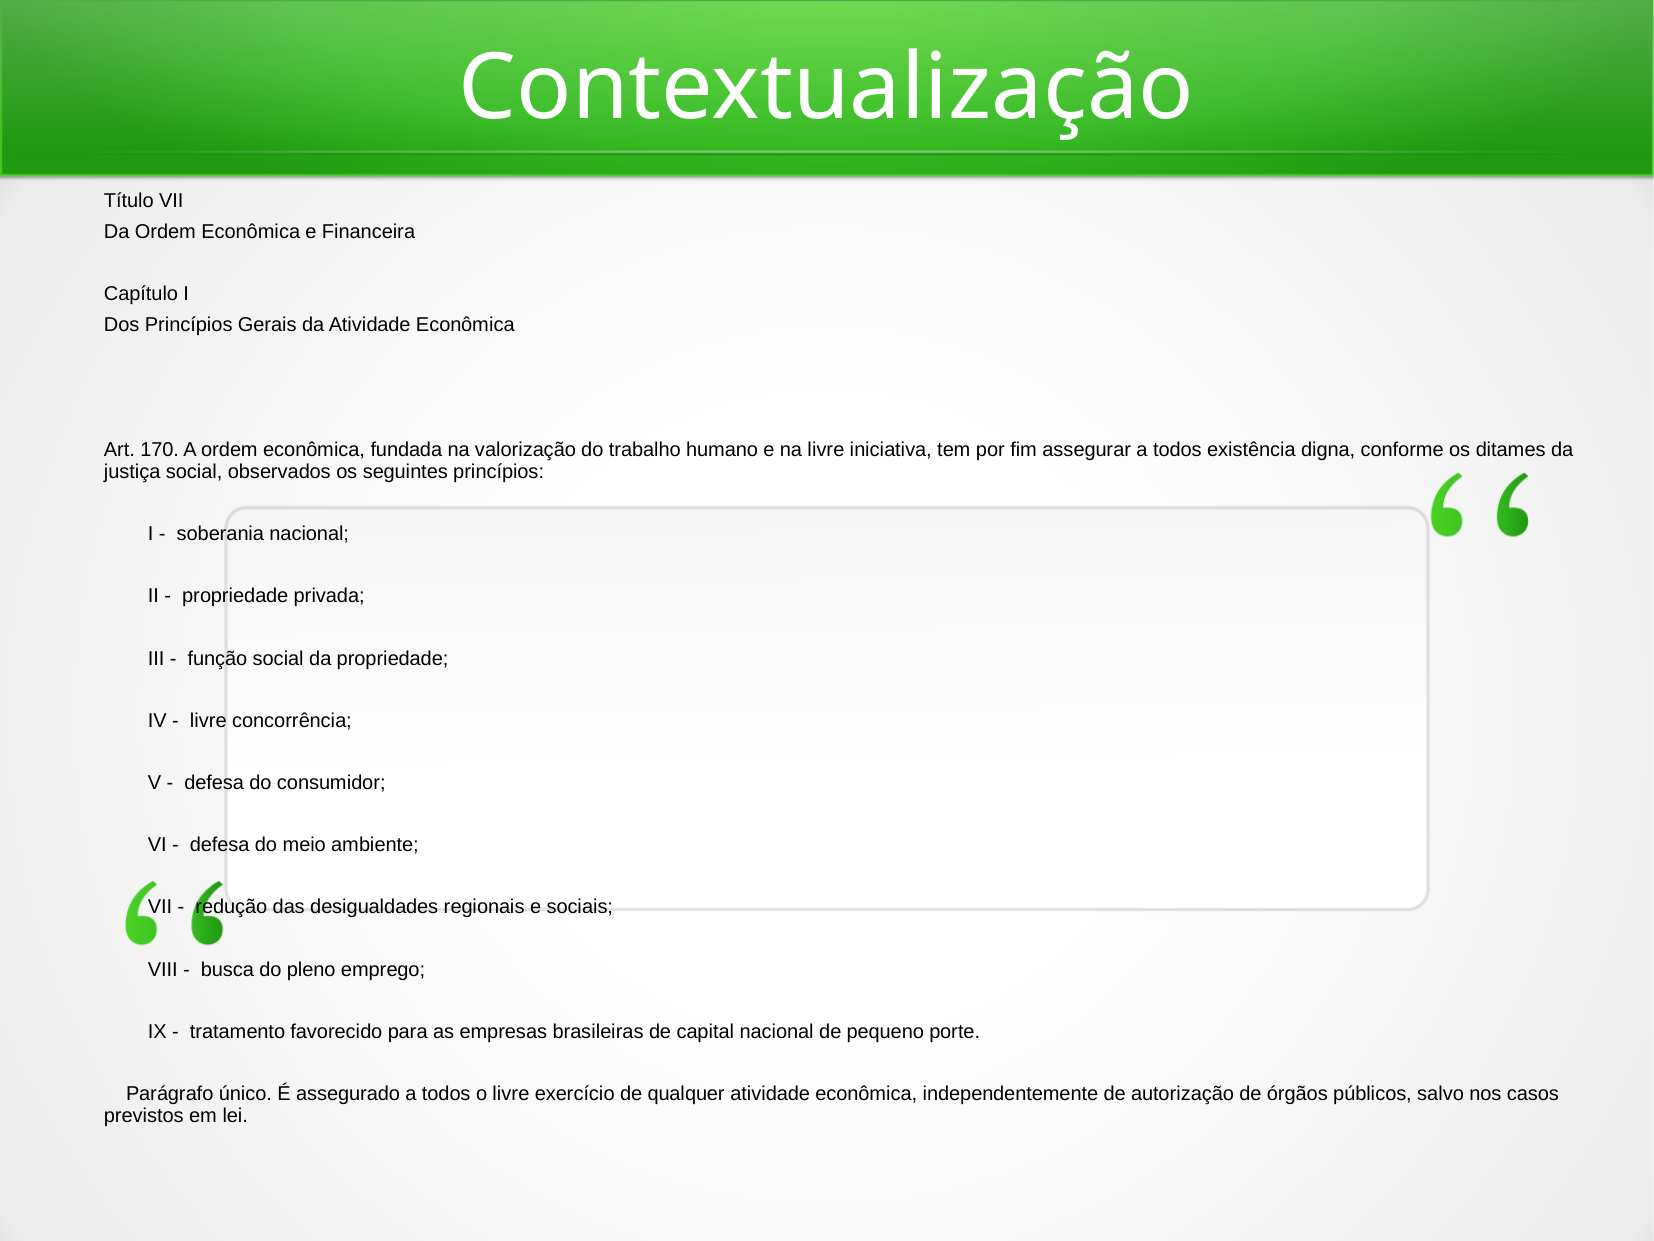

# Contextualização
Título VII
Da Ordem Econômica e Financeira
Capítulo I
Dos Princípios Gerais da Atividade Econômica
Art. 170. A ordem econômica, fundada na valorização do trabalho humano e na livre iniciativa, tem por fim assegurar a todos existência digna, conforme os ditames da justiça social, observados os seguintes princípios:
 I - soberania nacional;
 II - propriedade privada;
 III - função social da propriedade;
 IV - livre concorrência;
 V - defesa do consumidor;
 VI - defesa do meio ambiente;
 VII - redução das desigualdades regionais e sociais;
 VIII - busca do pleno emprego;
 IX - tratamento favorecido para as empresas brasileiras de capital nacional de pequeno porte.
 Parágrafo único. É assegurado a todos o livre exercício de qualquer atividade econômica, independentemente de autorização de órgãos públicos, salvo nos casos previstos em lei.